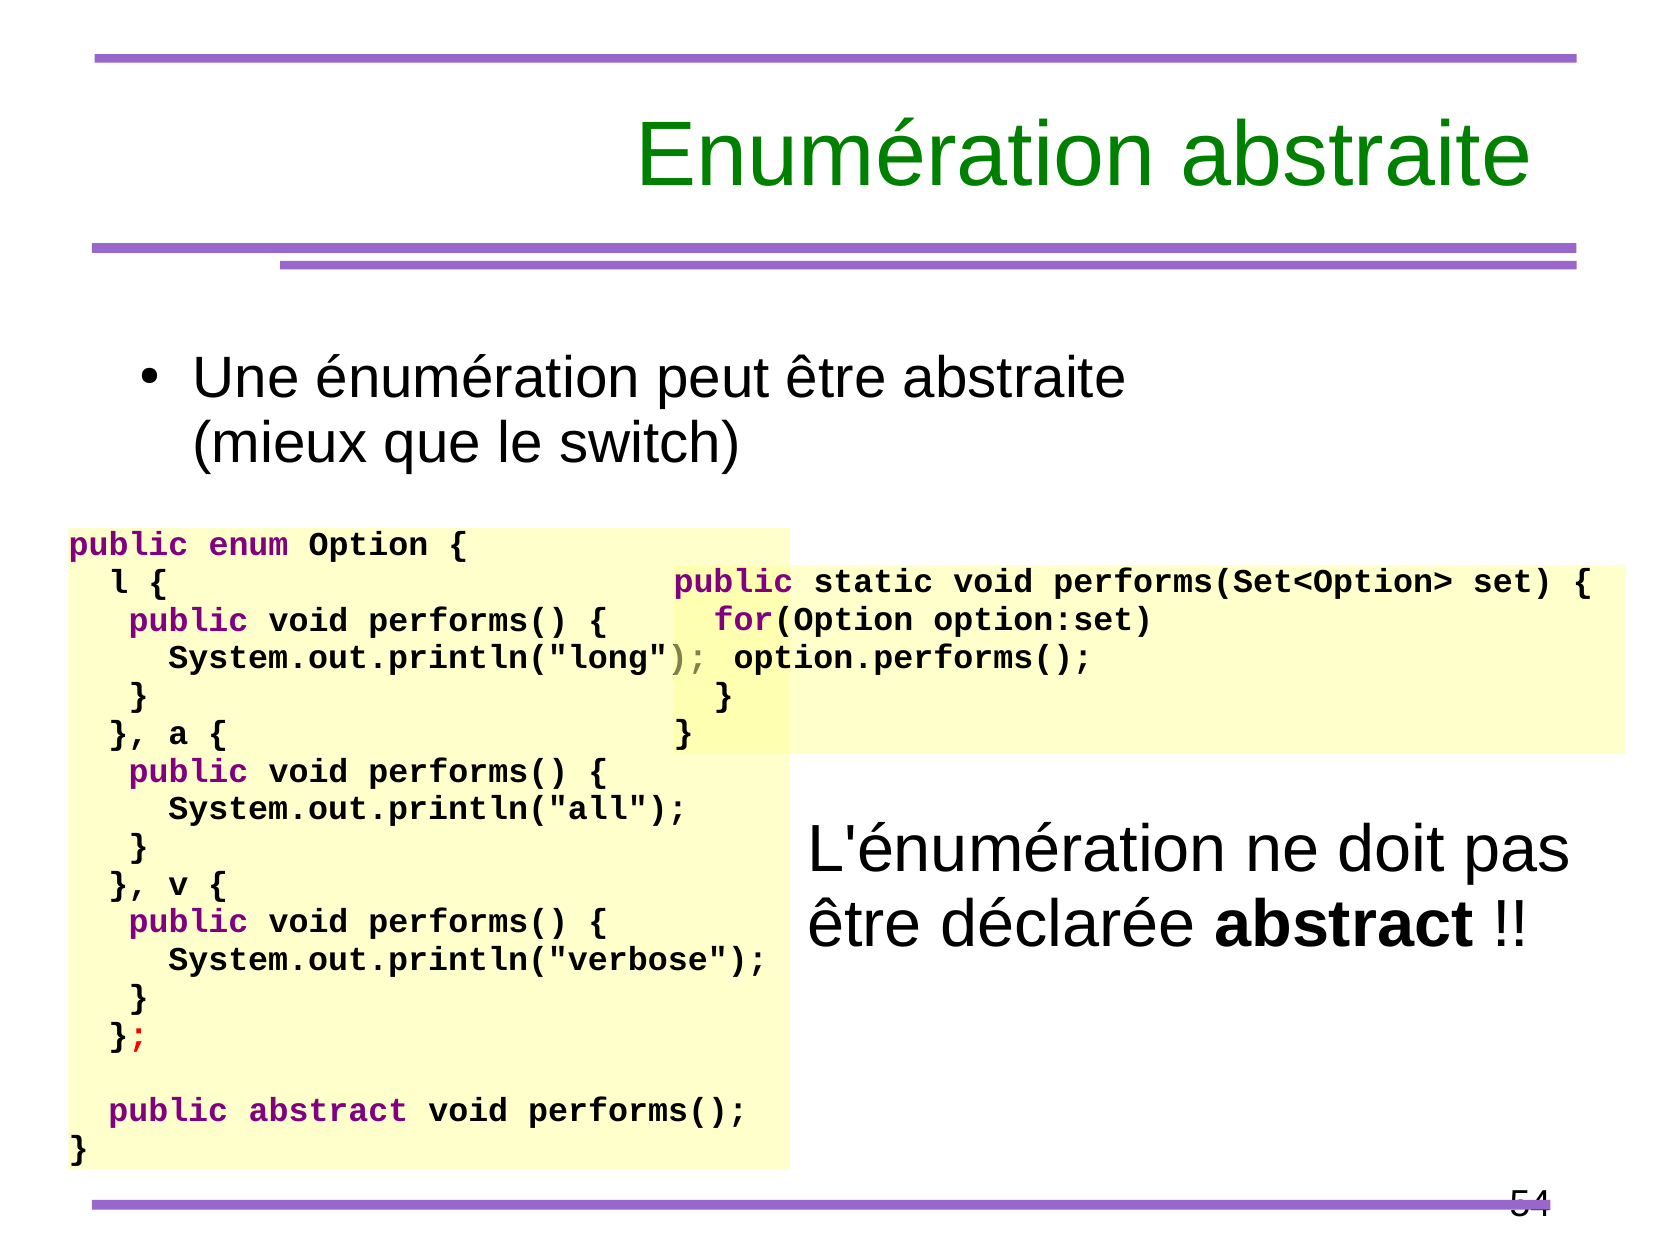

# Enumération abstraite
Une énumération peut être abstraite
(mieux que le switch)
public enum Option {
 l {
 public void performs() {
 System.out.println("long");
 }
 }, a {
 public void performs() {
 System.out.println("all");
 }
 }, v {
 public void performs() {
 System.out.println("verbose");
 }
 };
 public abstract void performs();
}
public static void performs(Set<Option> set) {
 for(Option option:set)
 option.performs();
 }
}
L'énumération ne doit pas
être déclarée abstract !!